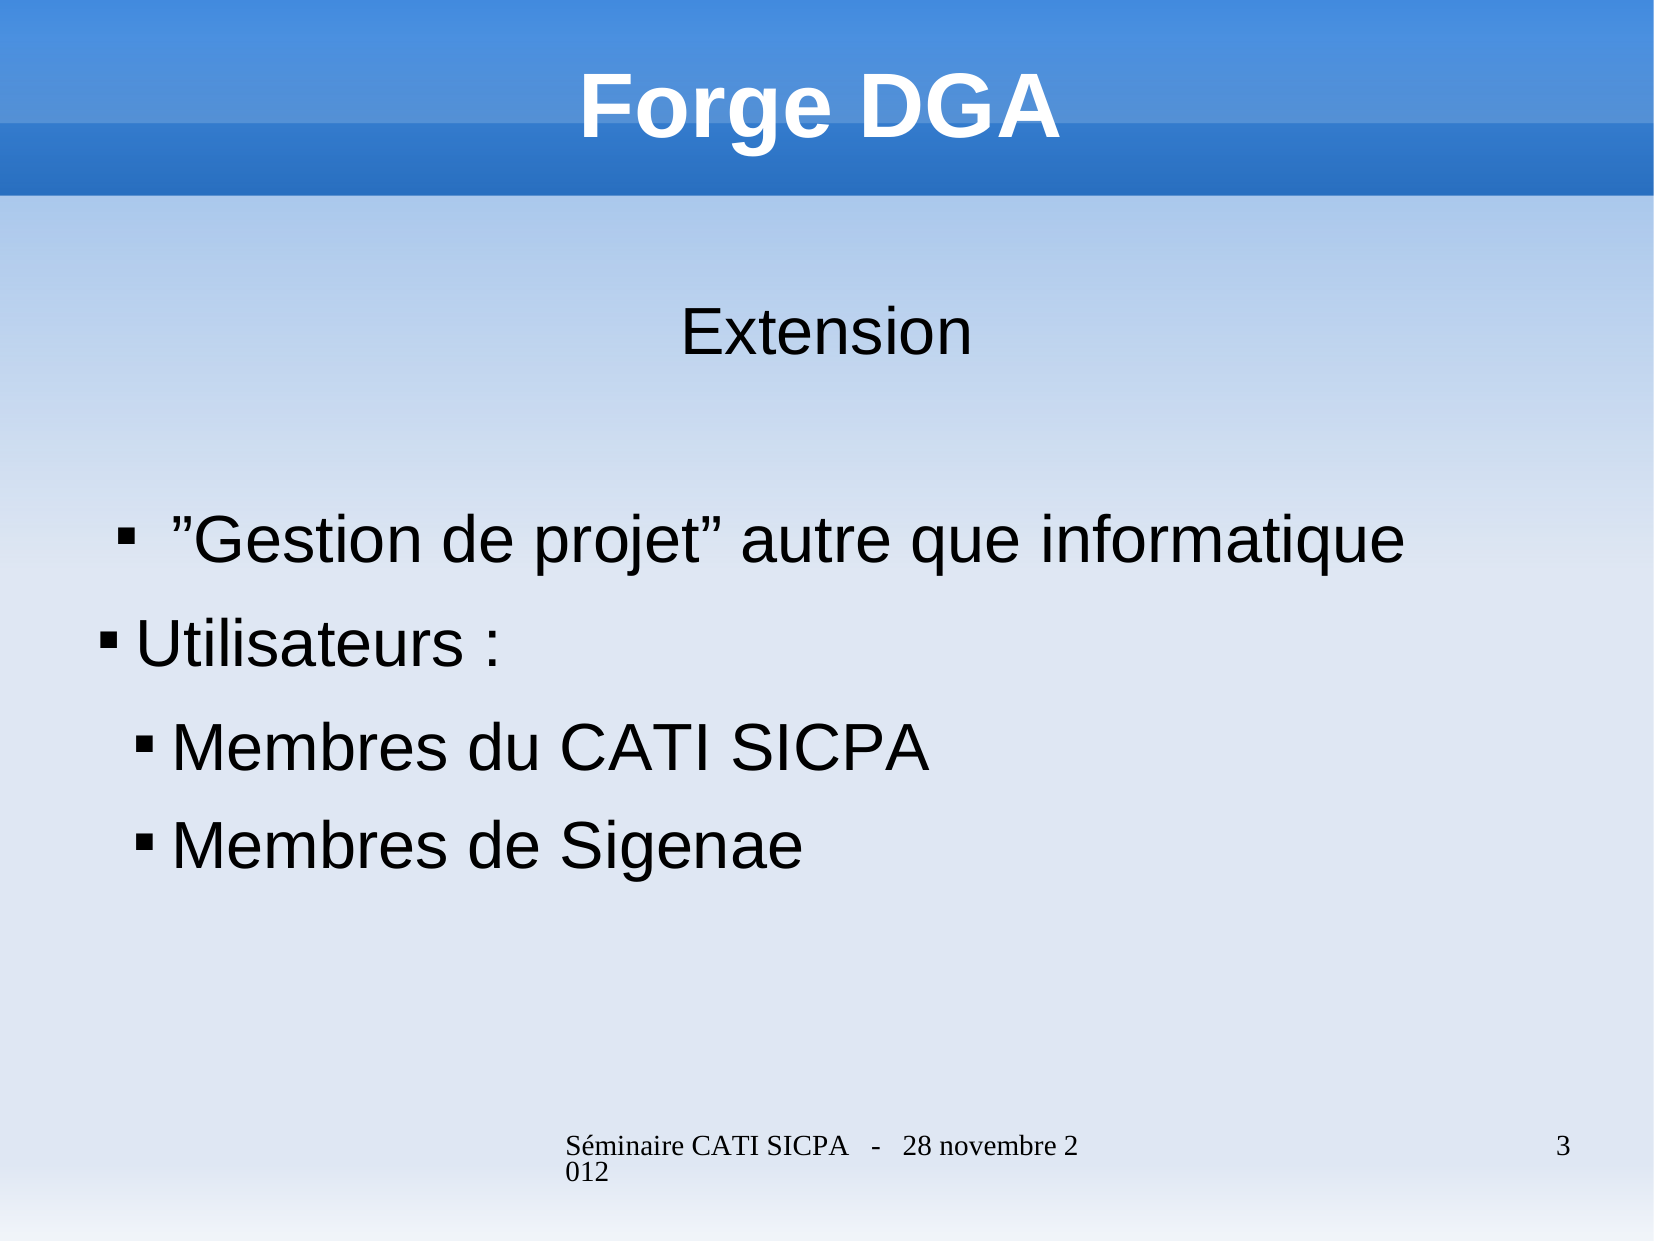

# Forge DGA
Extension
”Gestion de projet” autre que informatique
 Utilisateurs :
Membres du CATI SICPA
Membres de Sigenae
Séminaire CATI SICPA - 28 novembre 2012
3